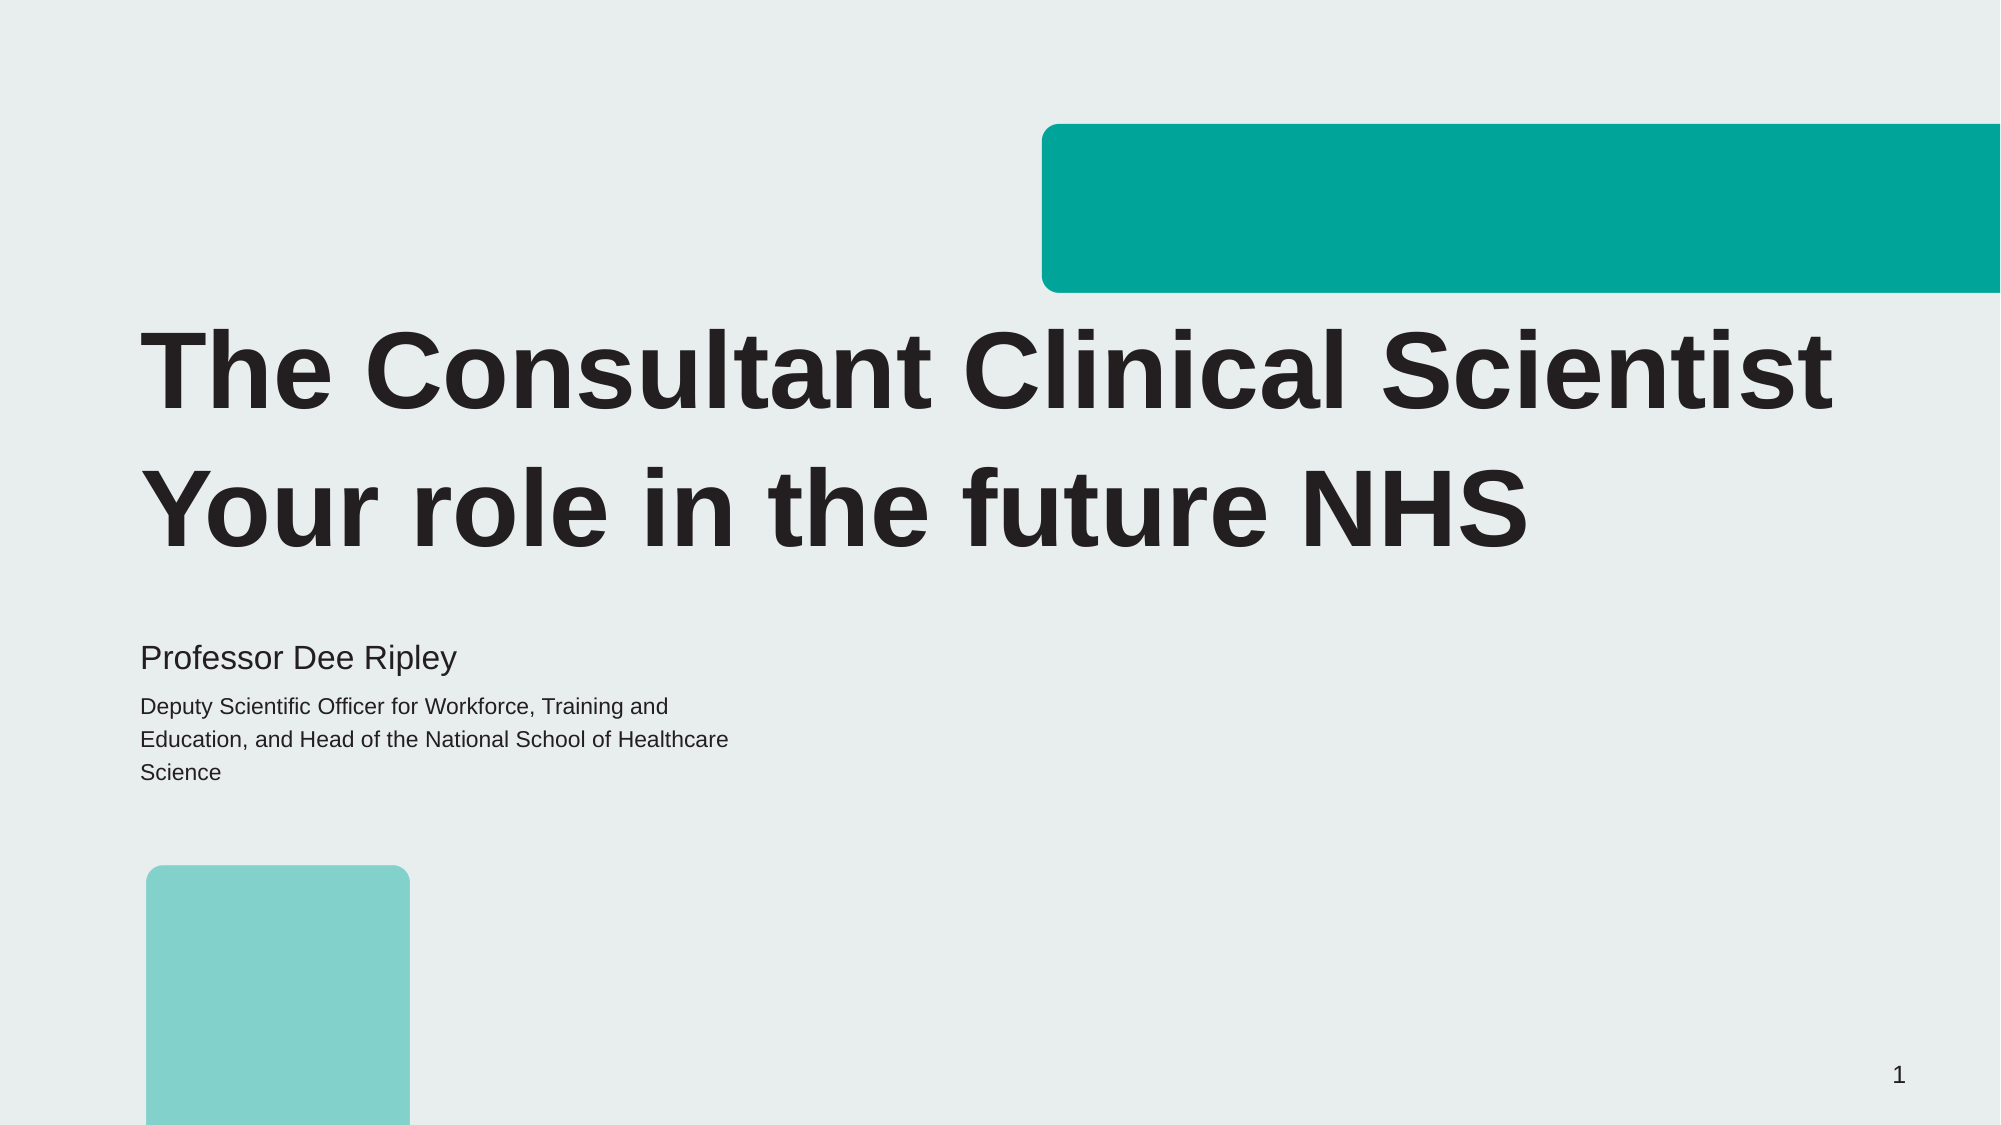

The Consultant Clinical Scientist
Your role in the future NHS
# Professor Dee Ripley
Deputy Scientific Officer for Workforce, Training and Education, and Head of the National School of Healthcare Science